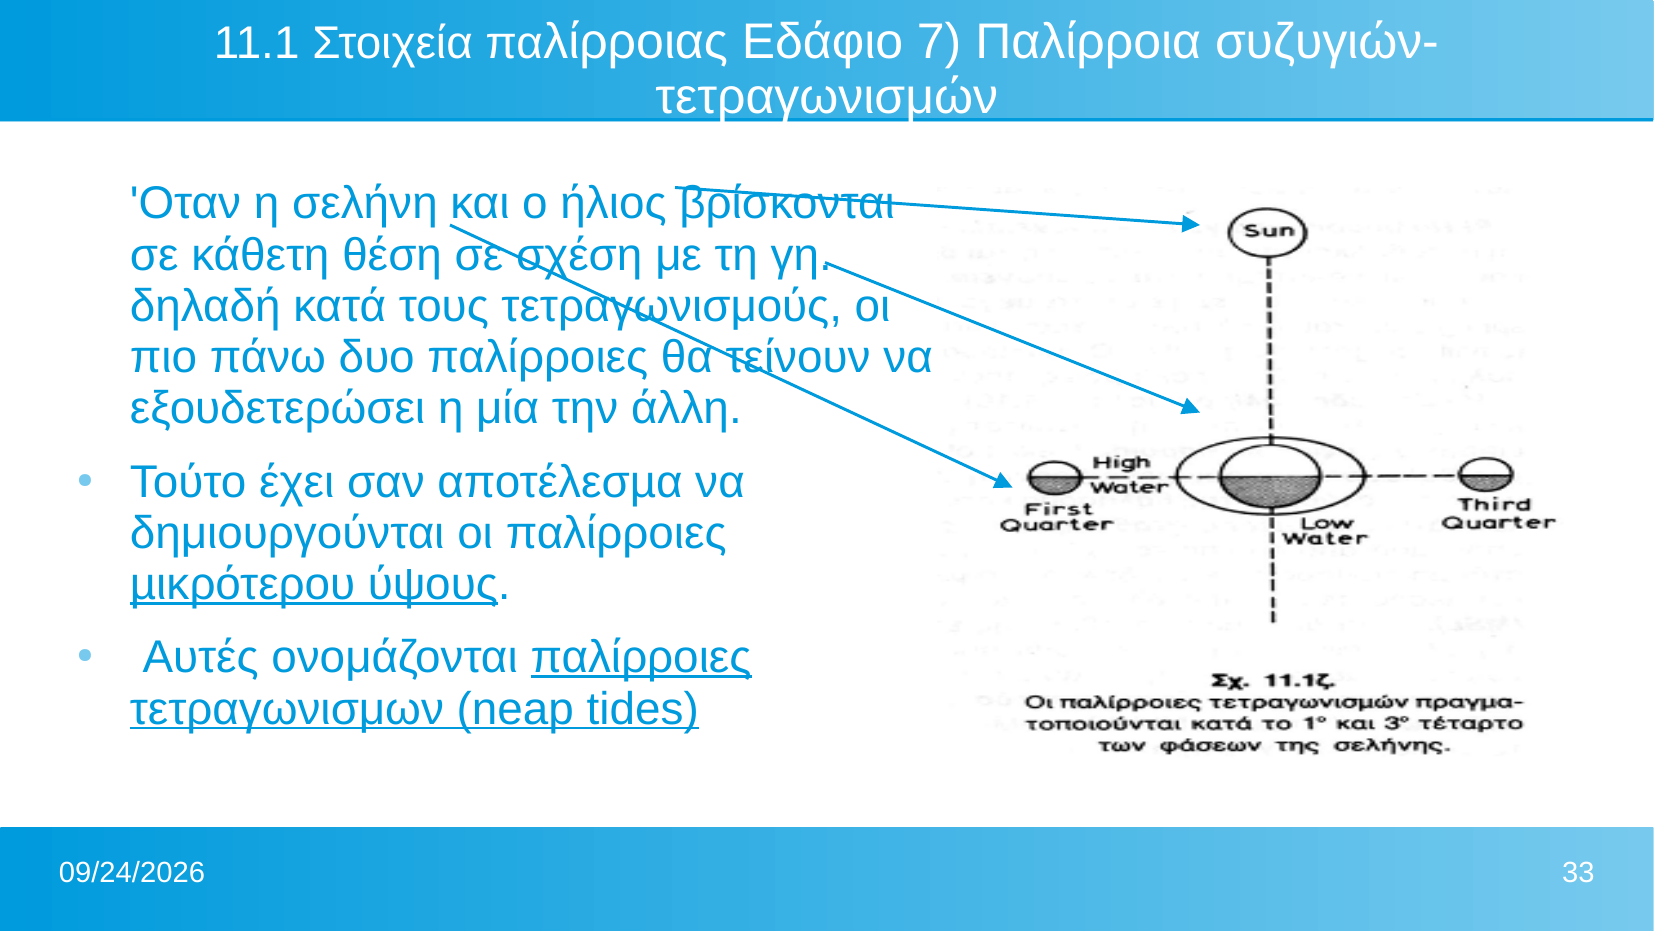

# 11.1 Στοιχεία παλίρροιας Εδάφιο 7) Παλίρροια συζυγιών-τετραγωνισμών
'Οταν η σελήνη και ο ήλιος βρίσκονται σε κάθετη θέση σε σχέση με τη γη. δηλαδή κατά τους τετραγωνισμούς, οι πιο πάνω δυο παλίρροιες θα τείνουν να εξουδετερώσει η μία την άλλη.
Τούτο έχει σαν αποτέλεσµα να δημιουργούνται οι παλίρροιες µικρότερου ύψους.
 Αυτές ονομάζονται παλίρροιες τετραγωνισμων (neap tides)
33